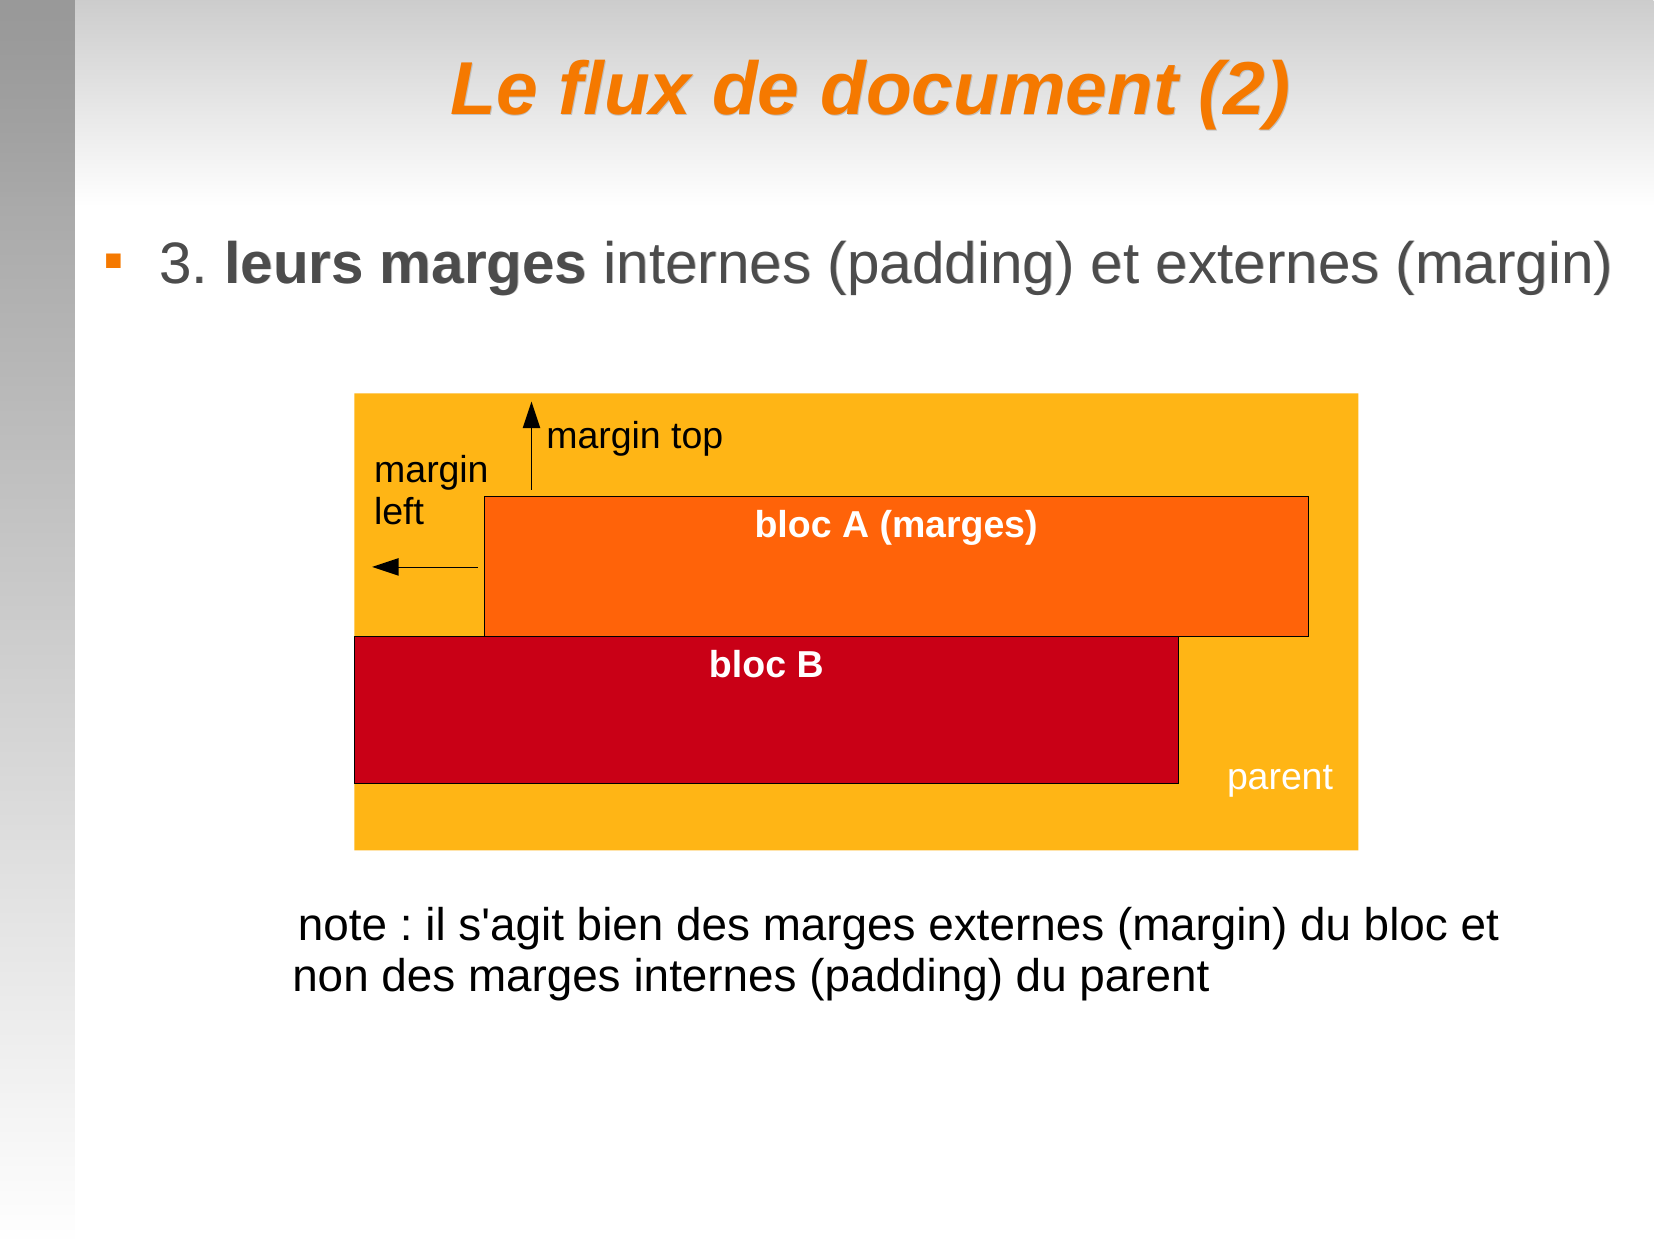

# Le flux de document (2)
3. leurs marges internes (padding) et externes (margin)
parent
margin top
margin
left
bloc A (marges)
bloc B
 note : il s'agit bien des marges externes (margin) du bloc et non des marges internes (padding) du parent